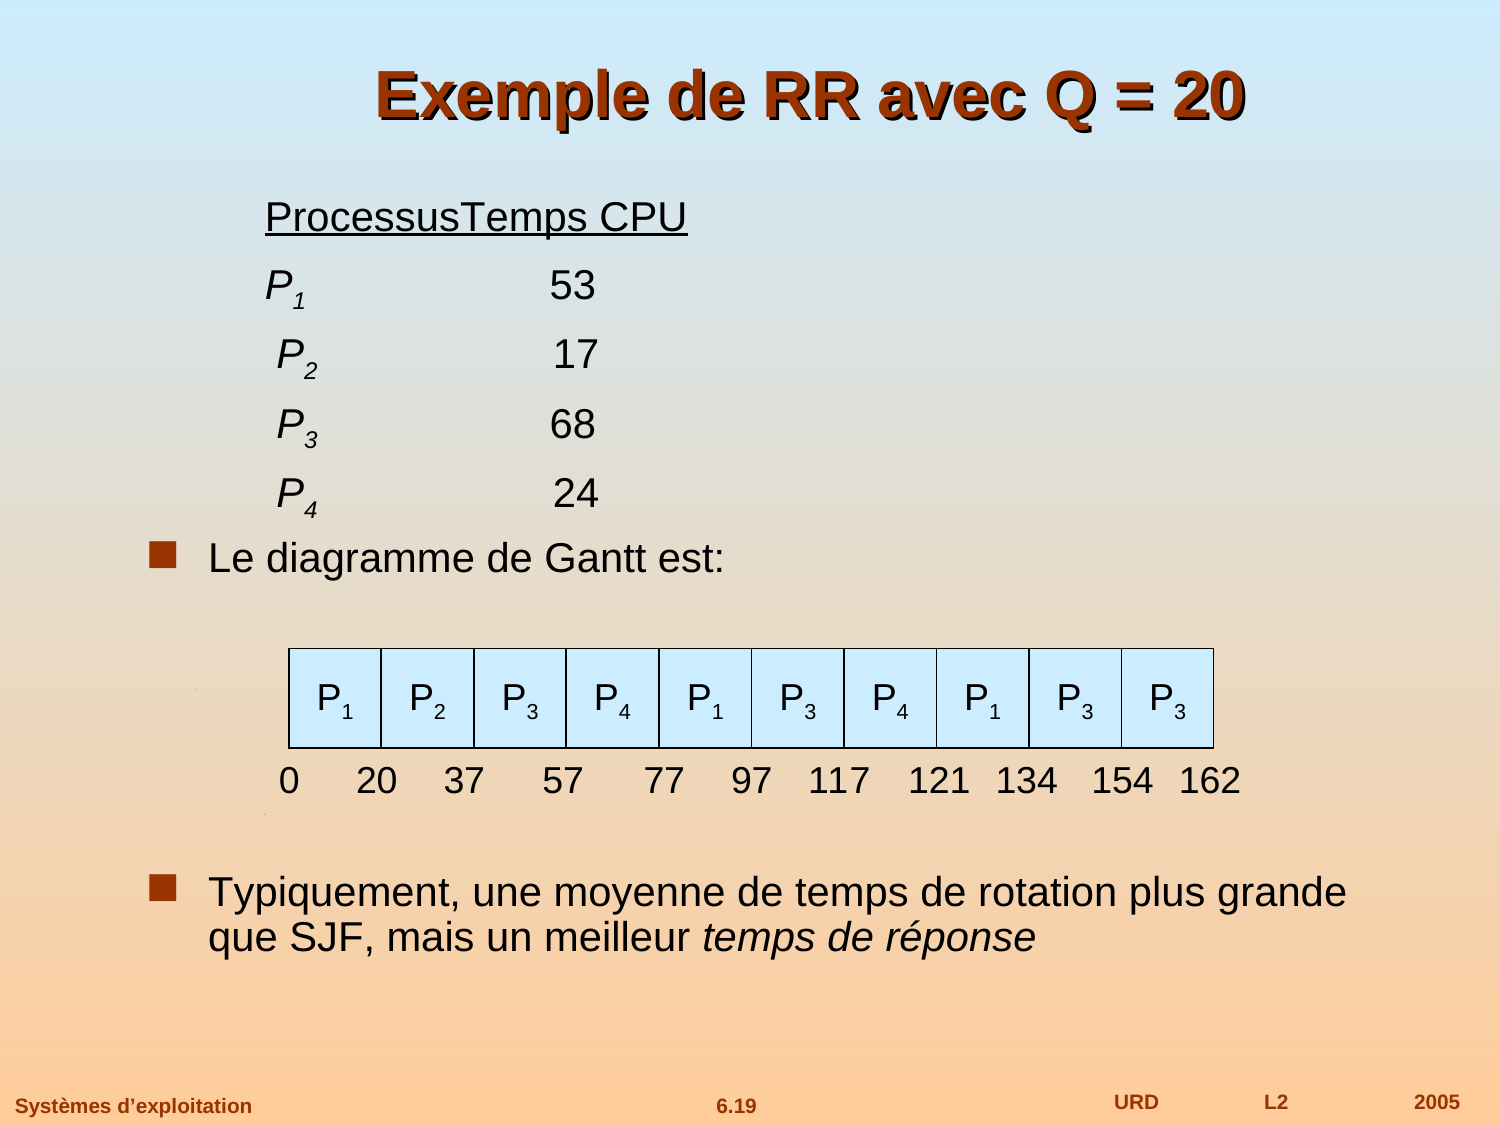

# Exemple de RR avec Q = 20
		Processus	Temps CPU
		P1	53
		 P2	 17
		 P3	68
		 P4	 24
Le diagramme de Gantt est:
Typiquement, une moyenne de temps de rotation plus grande que SJF, mais un meilleur temps de réponse
P1
P2
P3
P4
P1
P3
P4
P1
P3
P3
0
20
37
57
77
97
117
121
134
154
162